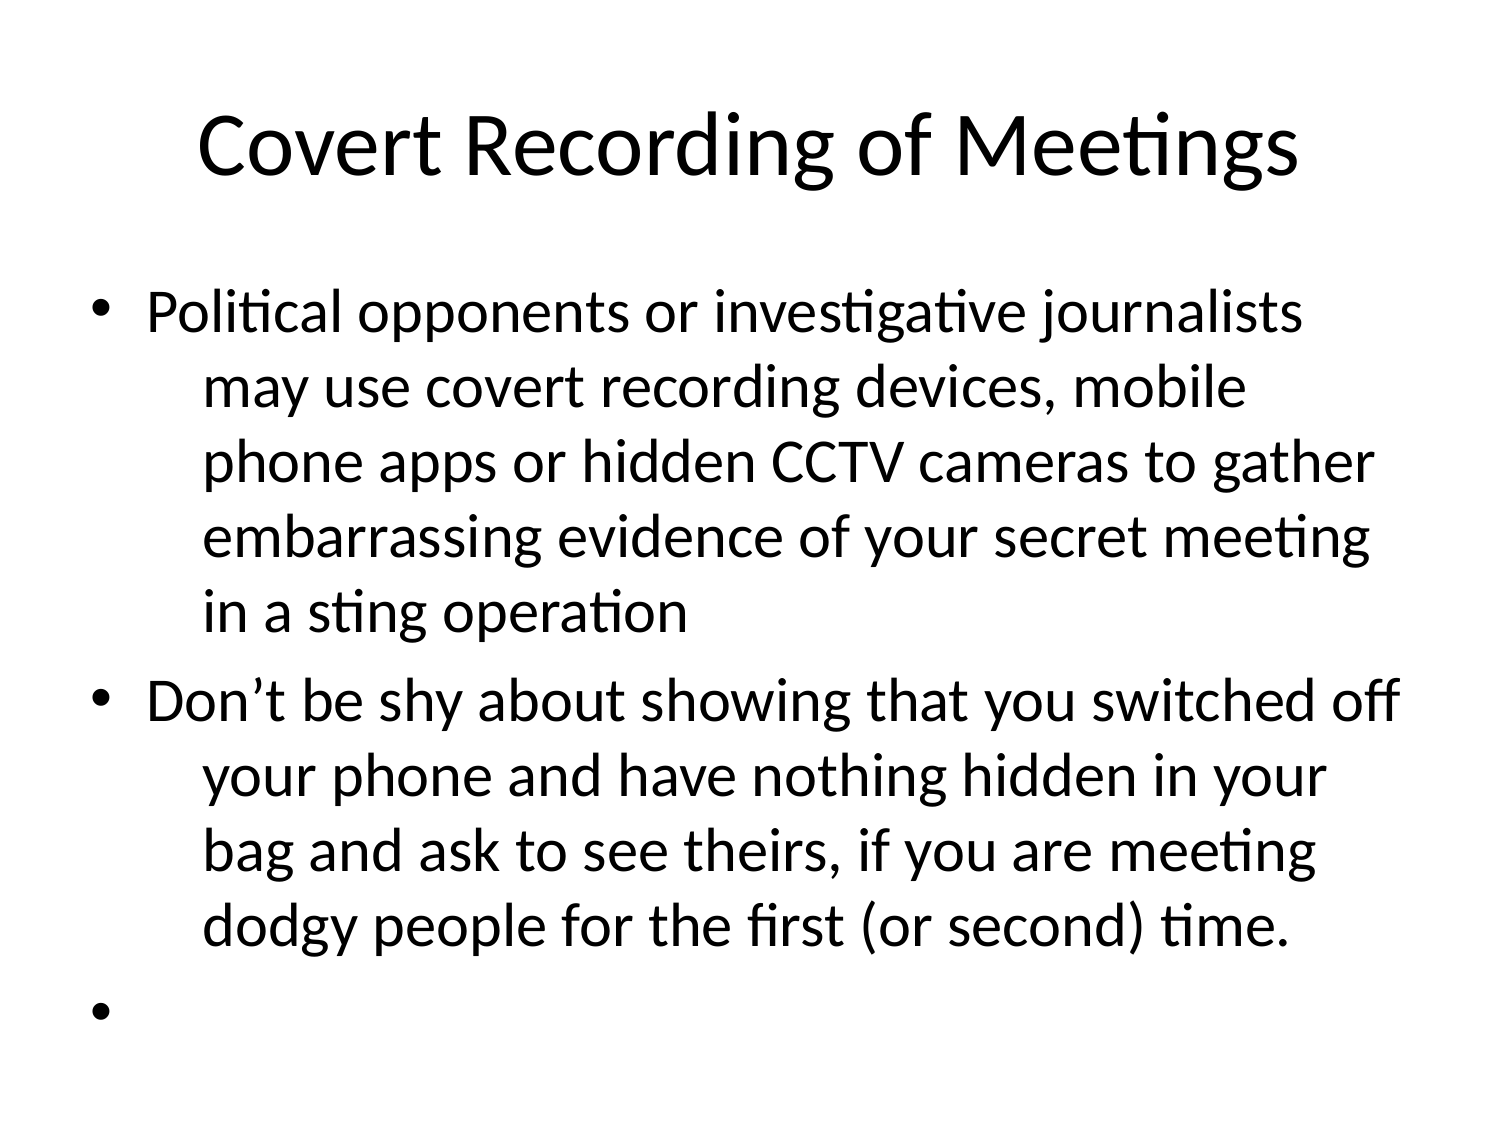

# Covert Recording of Meetings
Political opponents or investigative journalists may use covert recording devices, mobile phone apps or hidden CCTV cameras to gather embarrassing evidence of your secret meeting in a sting operation
Don’t be shy about showing that you switched off your phone and have nothing hidden in your bag and ask to see theirs, if you are meeting dodgy people for the first (or second) time.